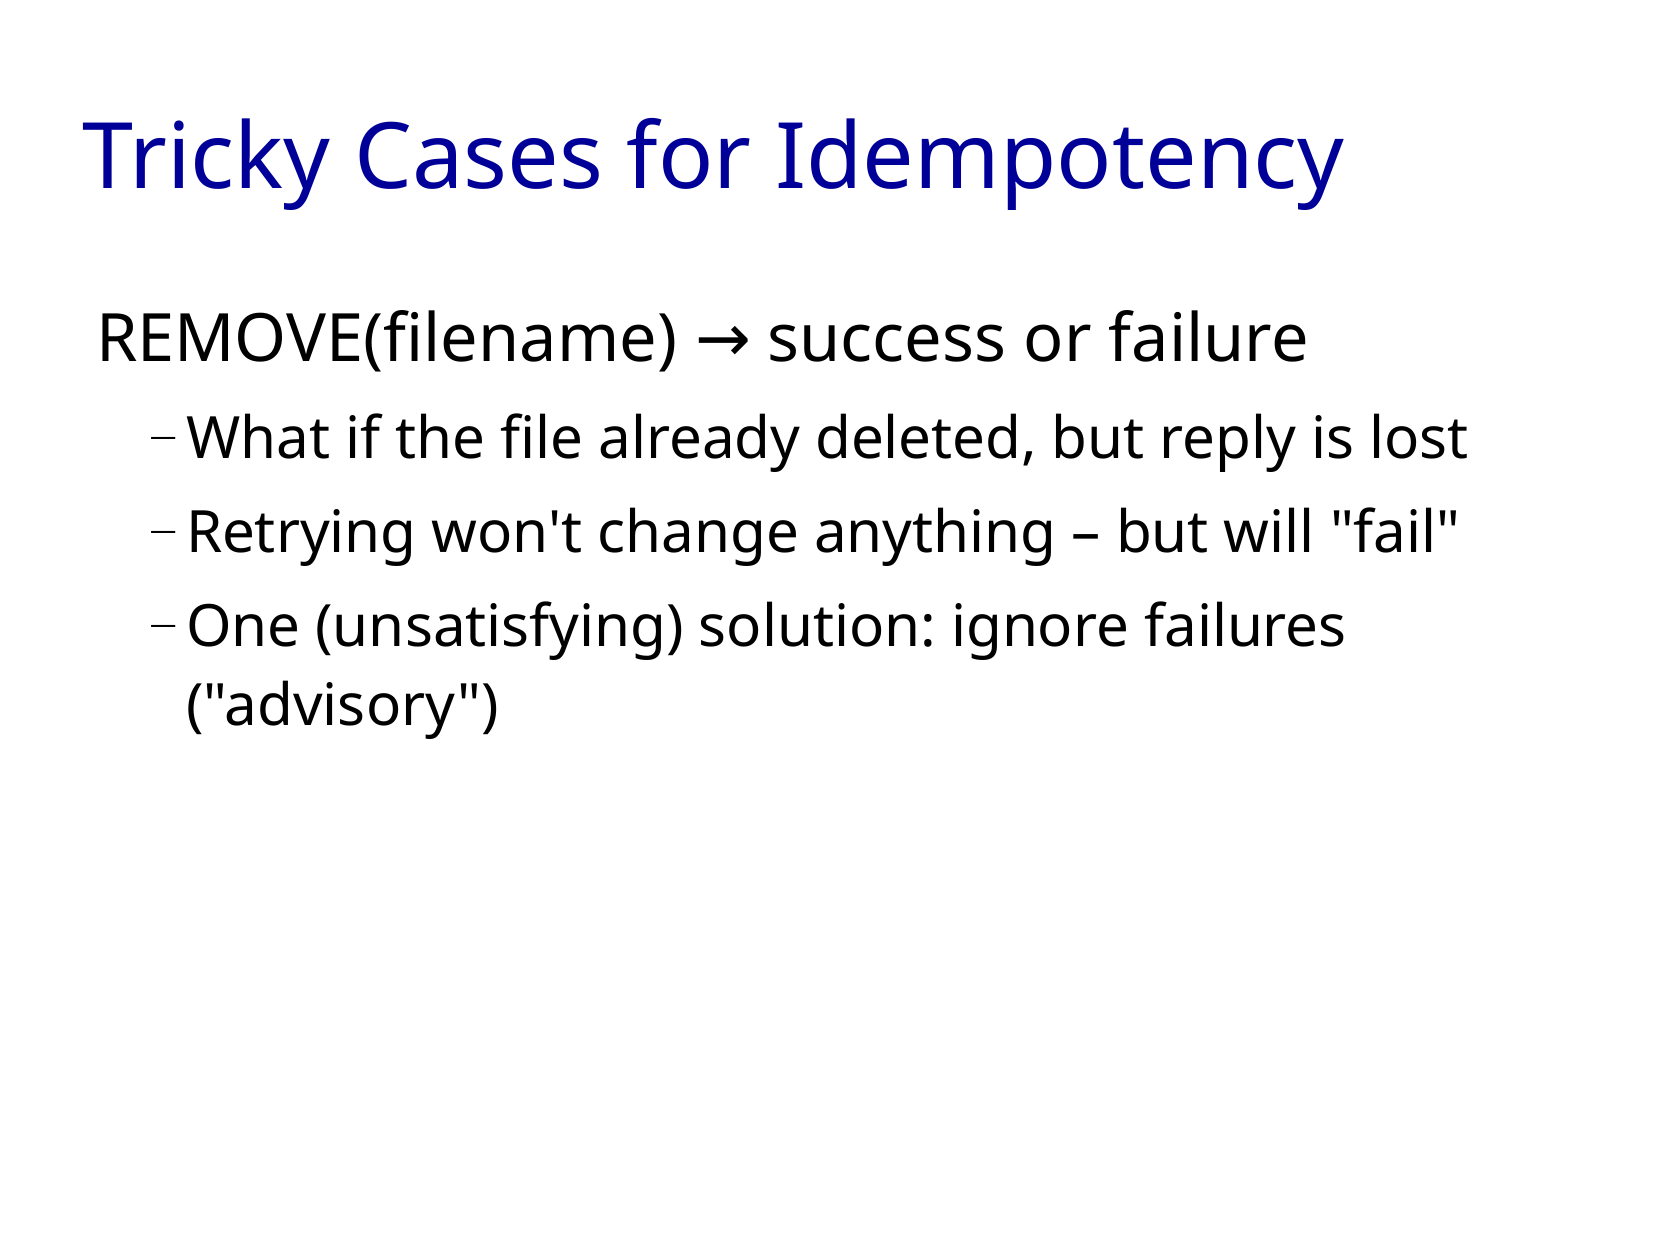

# Tricky Cases for Idempotency
REMOVE(filename) → success or failure
What if the file already deleted, but reply is lost
Retrying won't change anything – but will "fail"
One (unsatisfying) solution: ignore failures ("advisory")